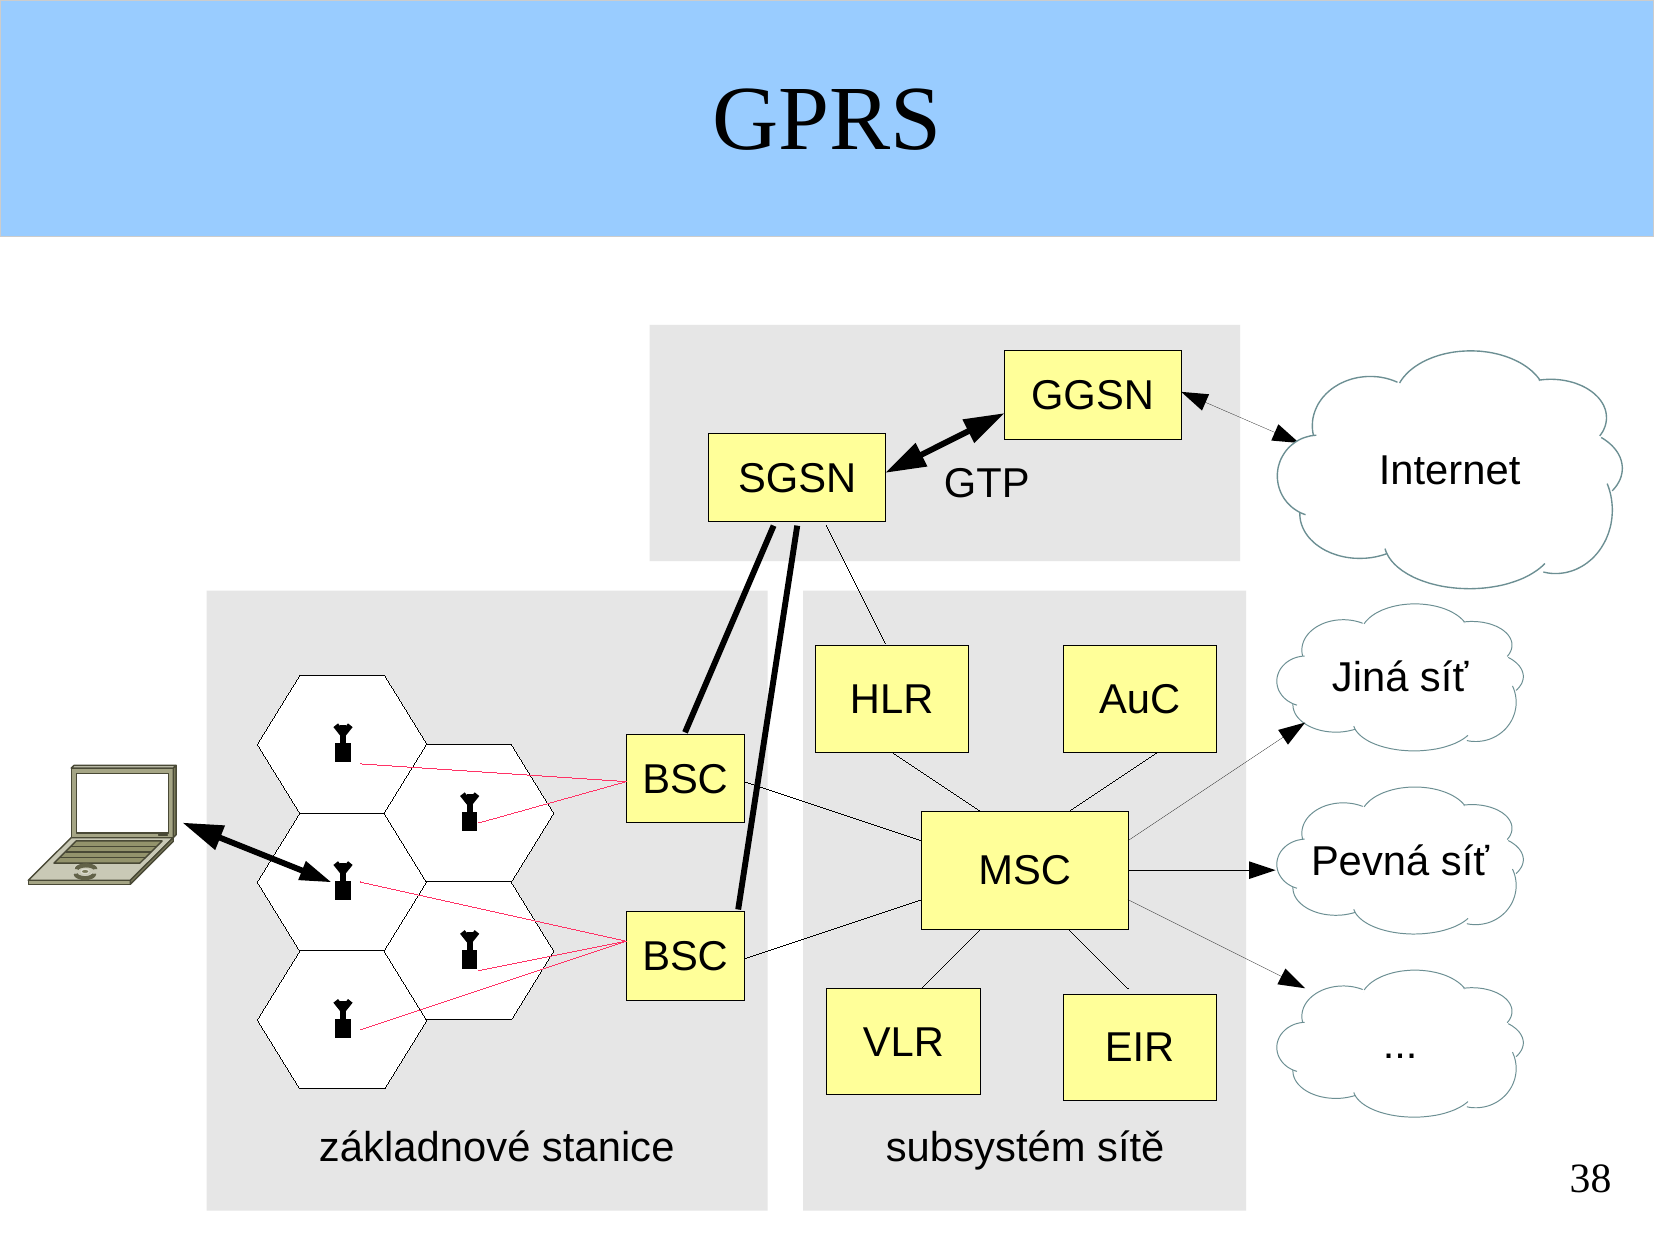

# GPRS
Internet
GGSN
SGSN
GTP
Jiná síť
HLR
AuC
BSC
Pevná síť
MSC
BSC
...
VLR
EIR
základnové stanice
subsystém sítě